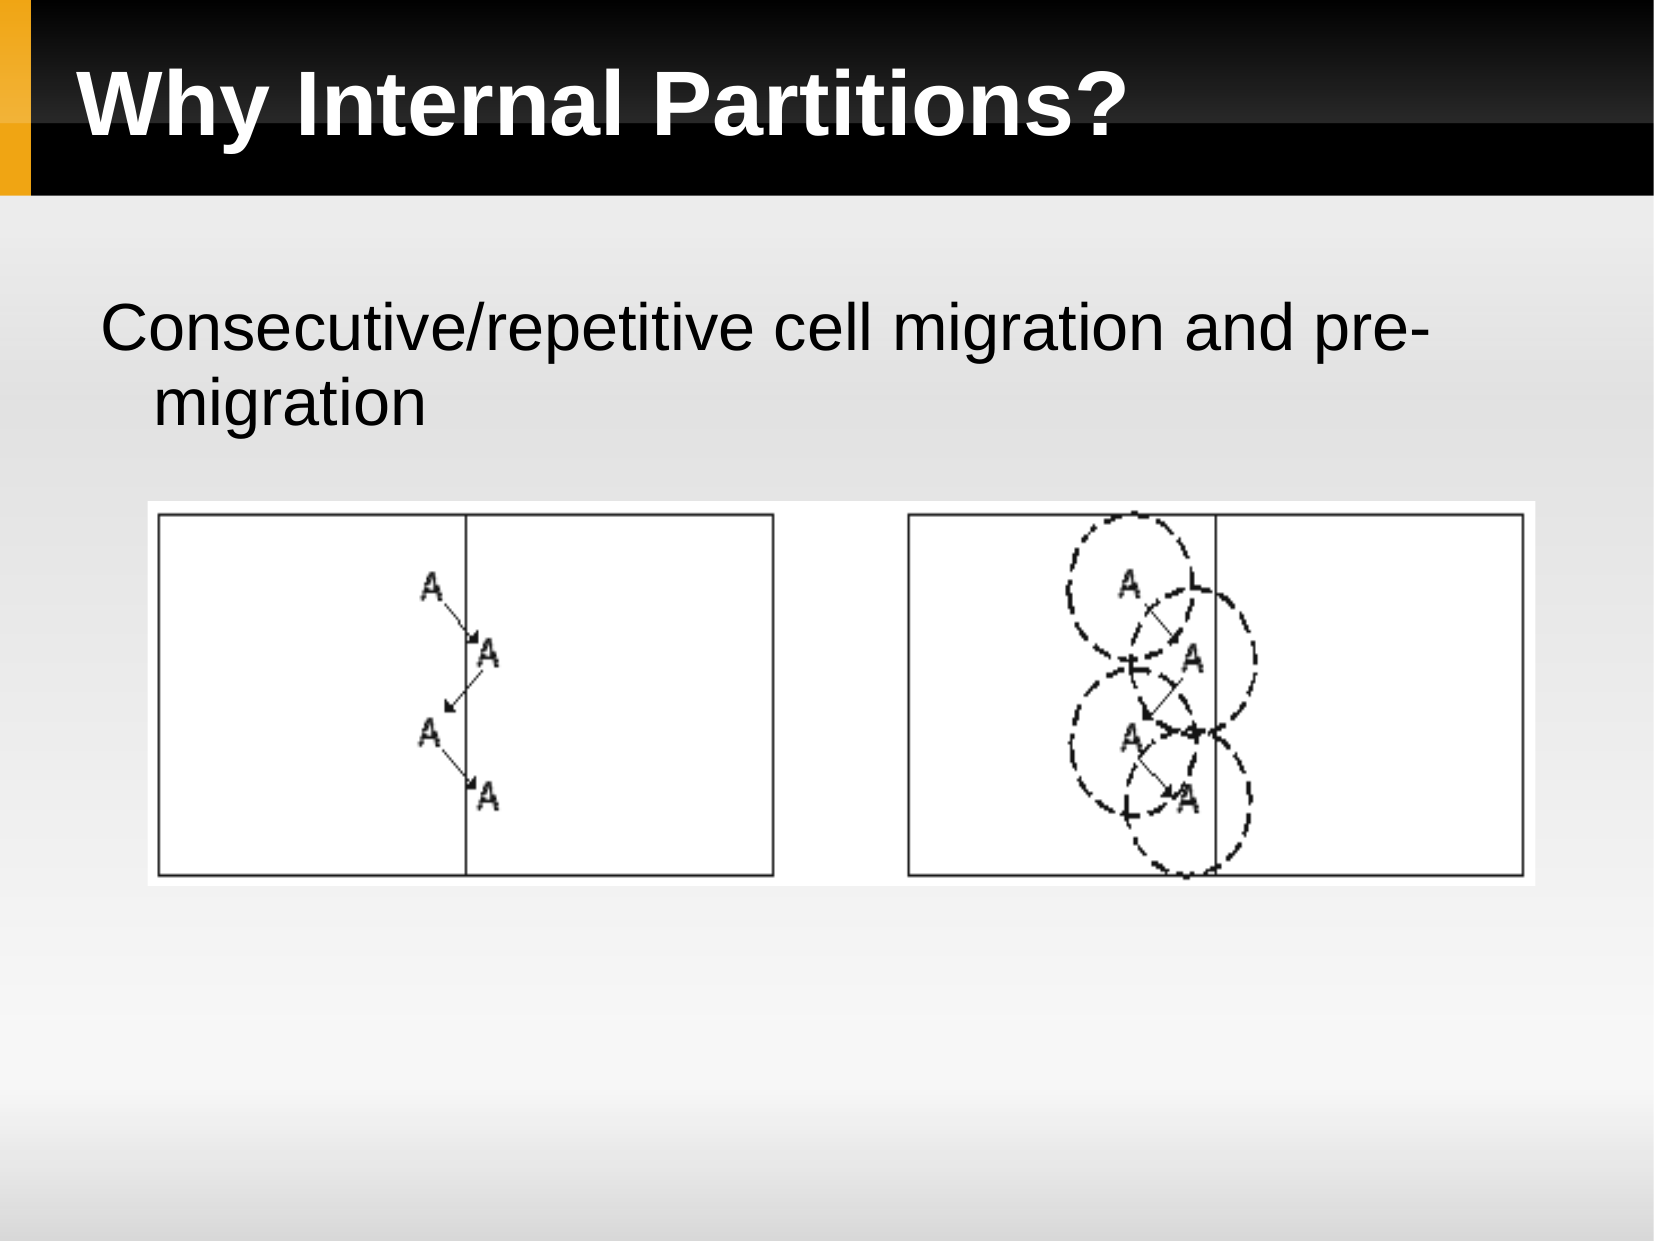

# Why Internal Partitions?
Consecutive/repetitive cell migration and pre-migration